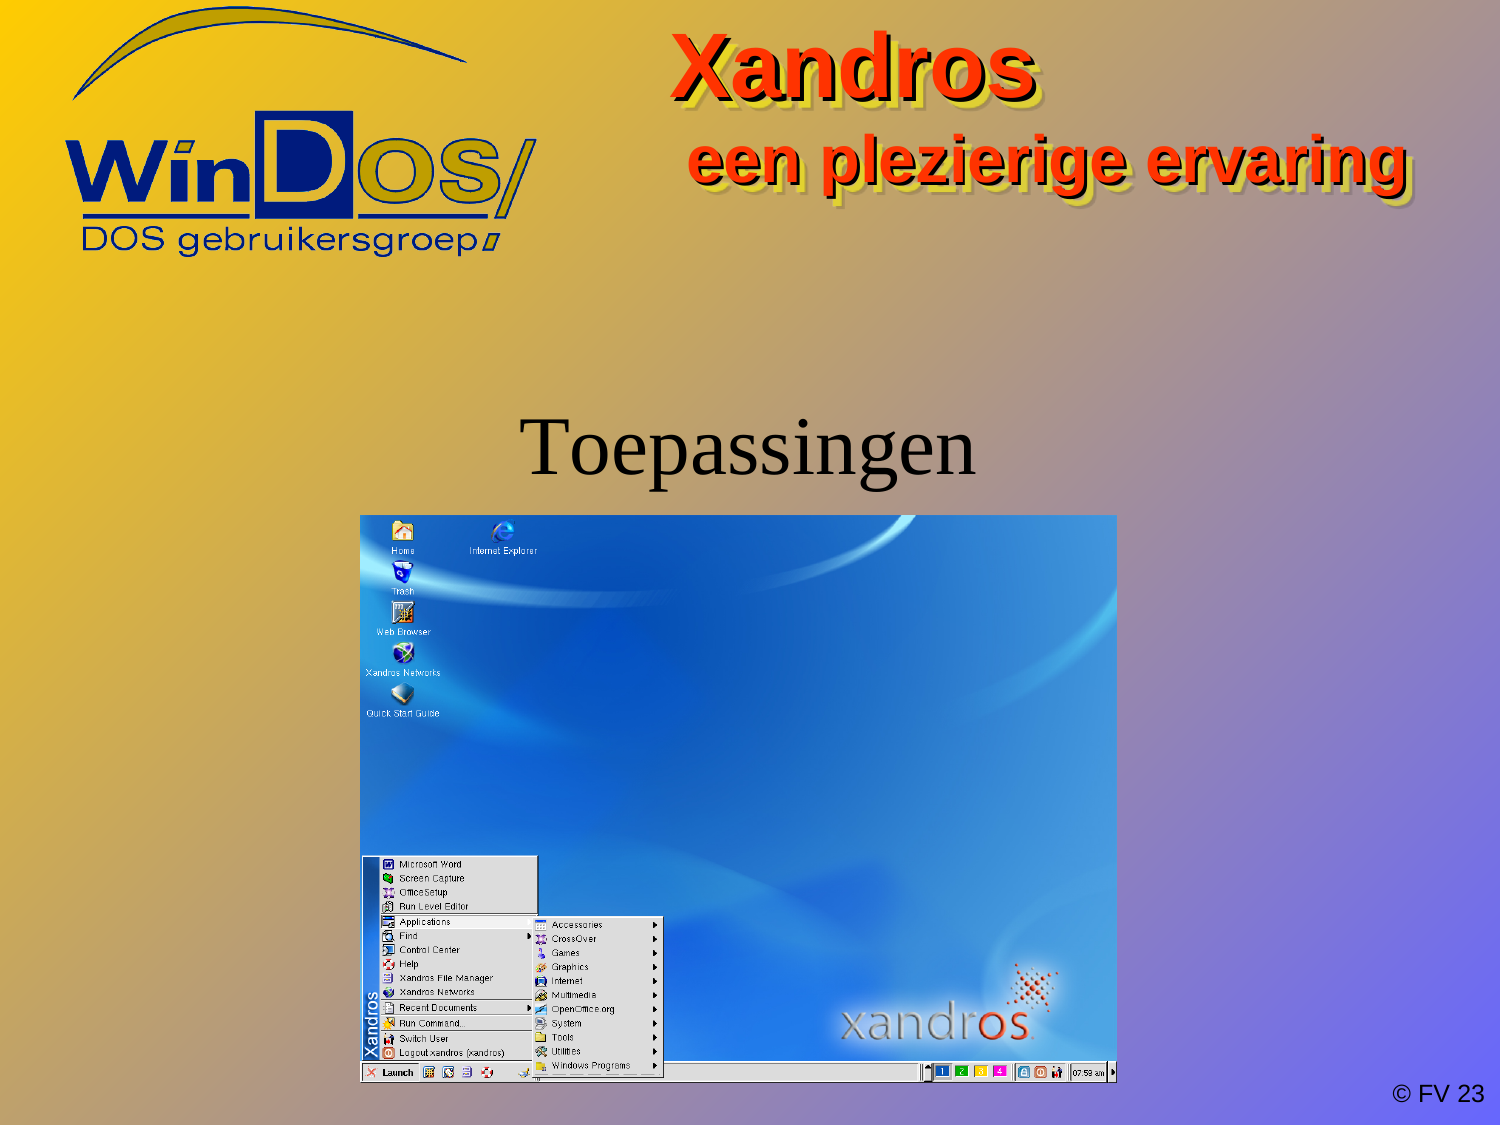

Xandros een plezierige ervaring
Toepassingen
© FV